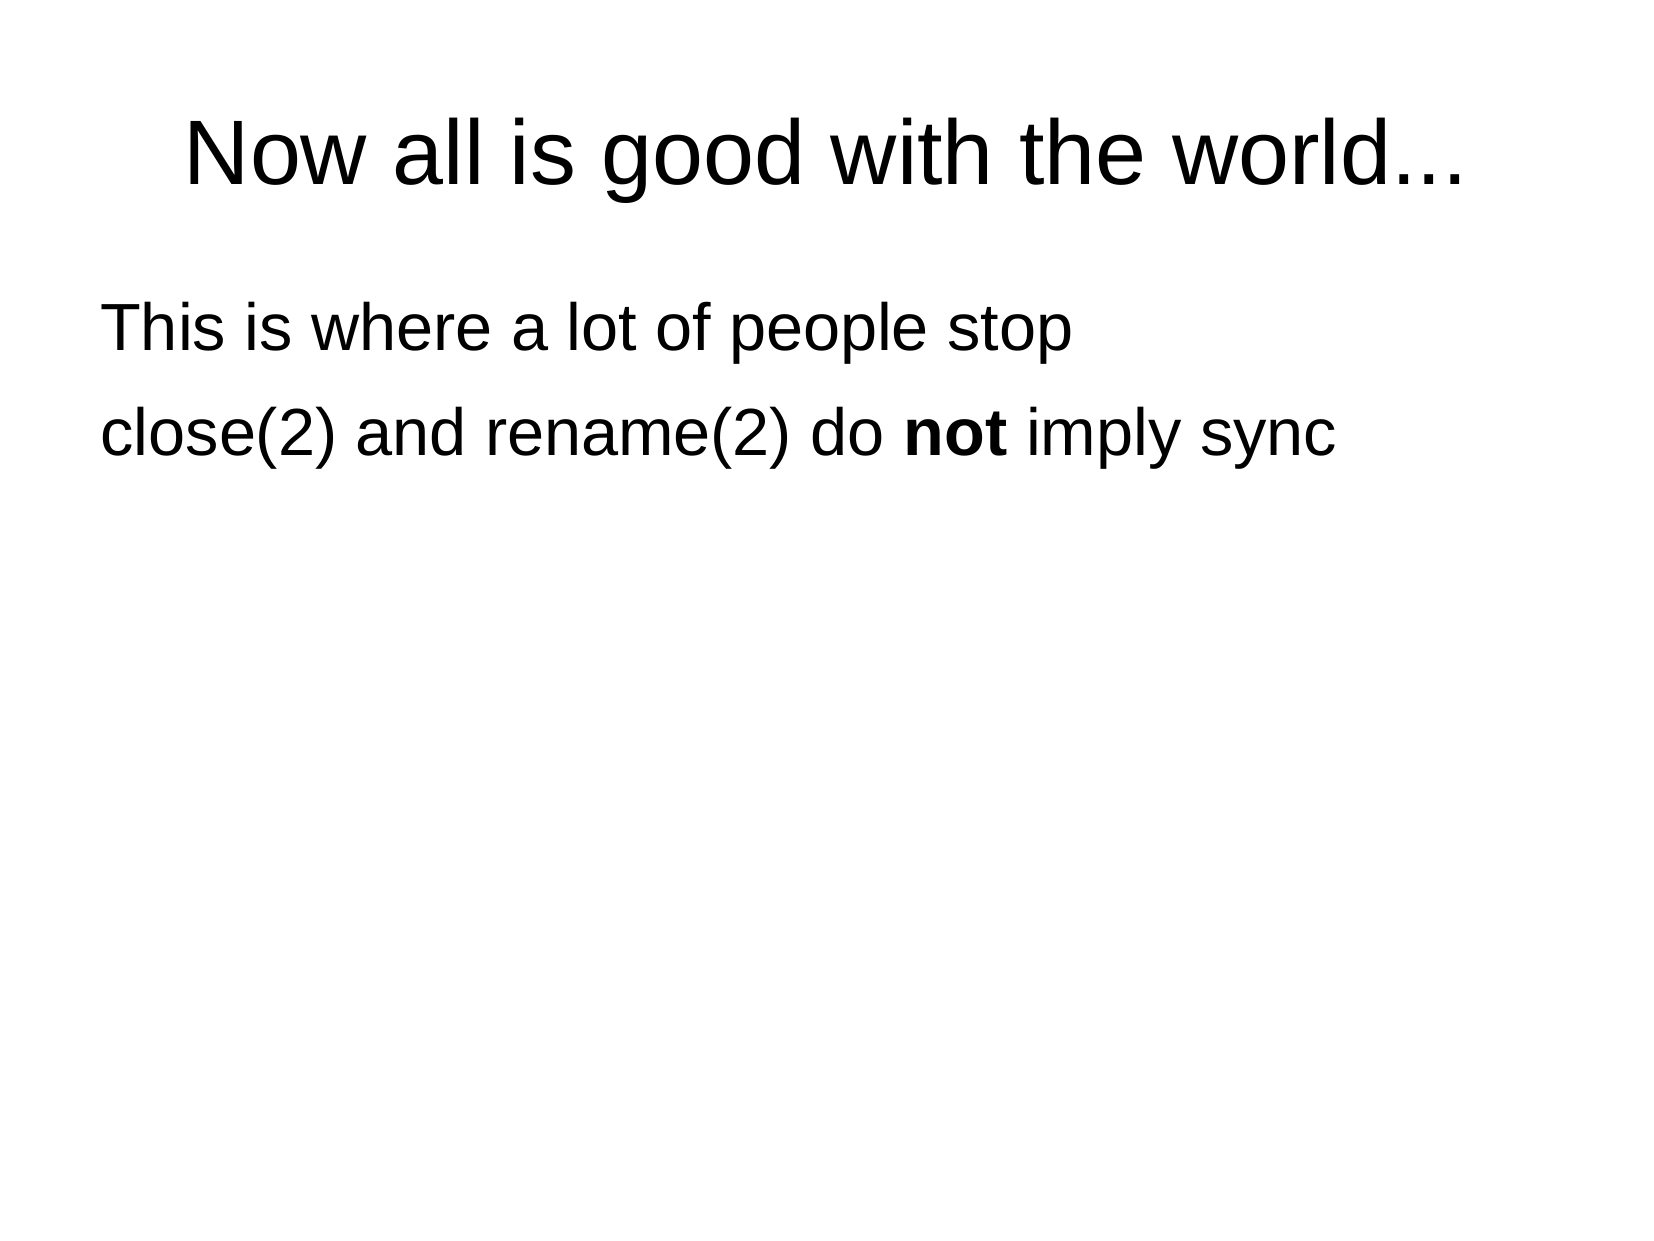

# Now all is good with the world...
This is where a lot of people stop
close(2) and rename(2) do not imply sync